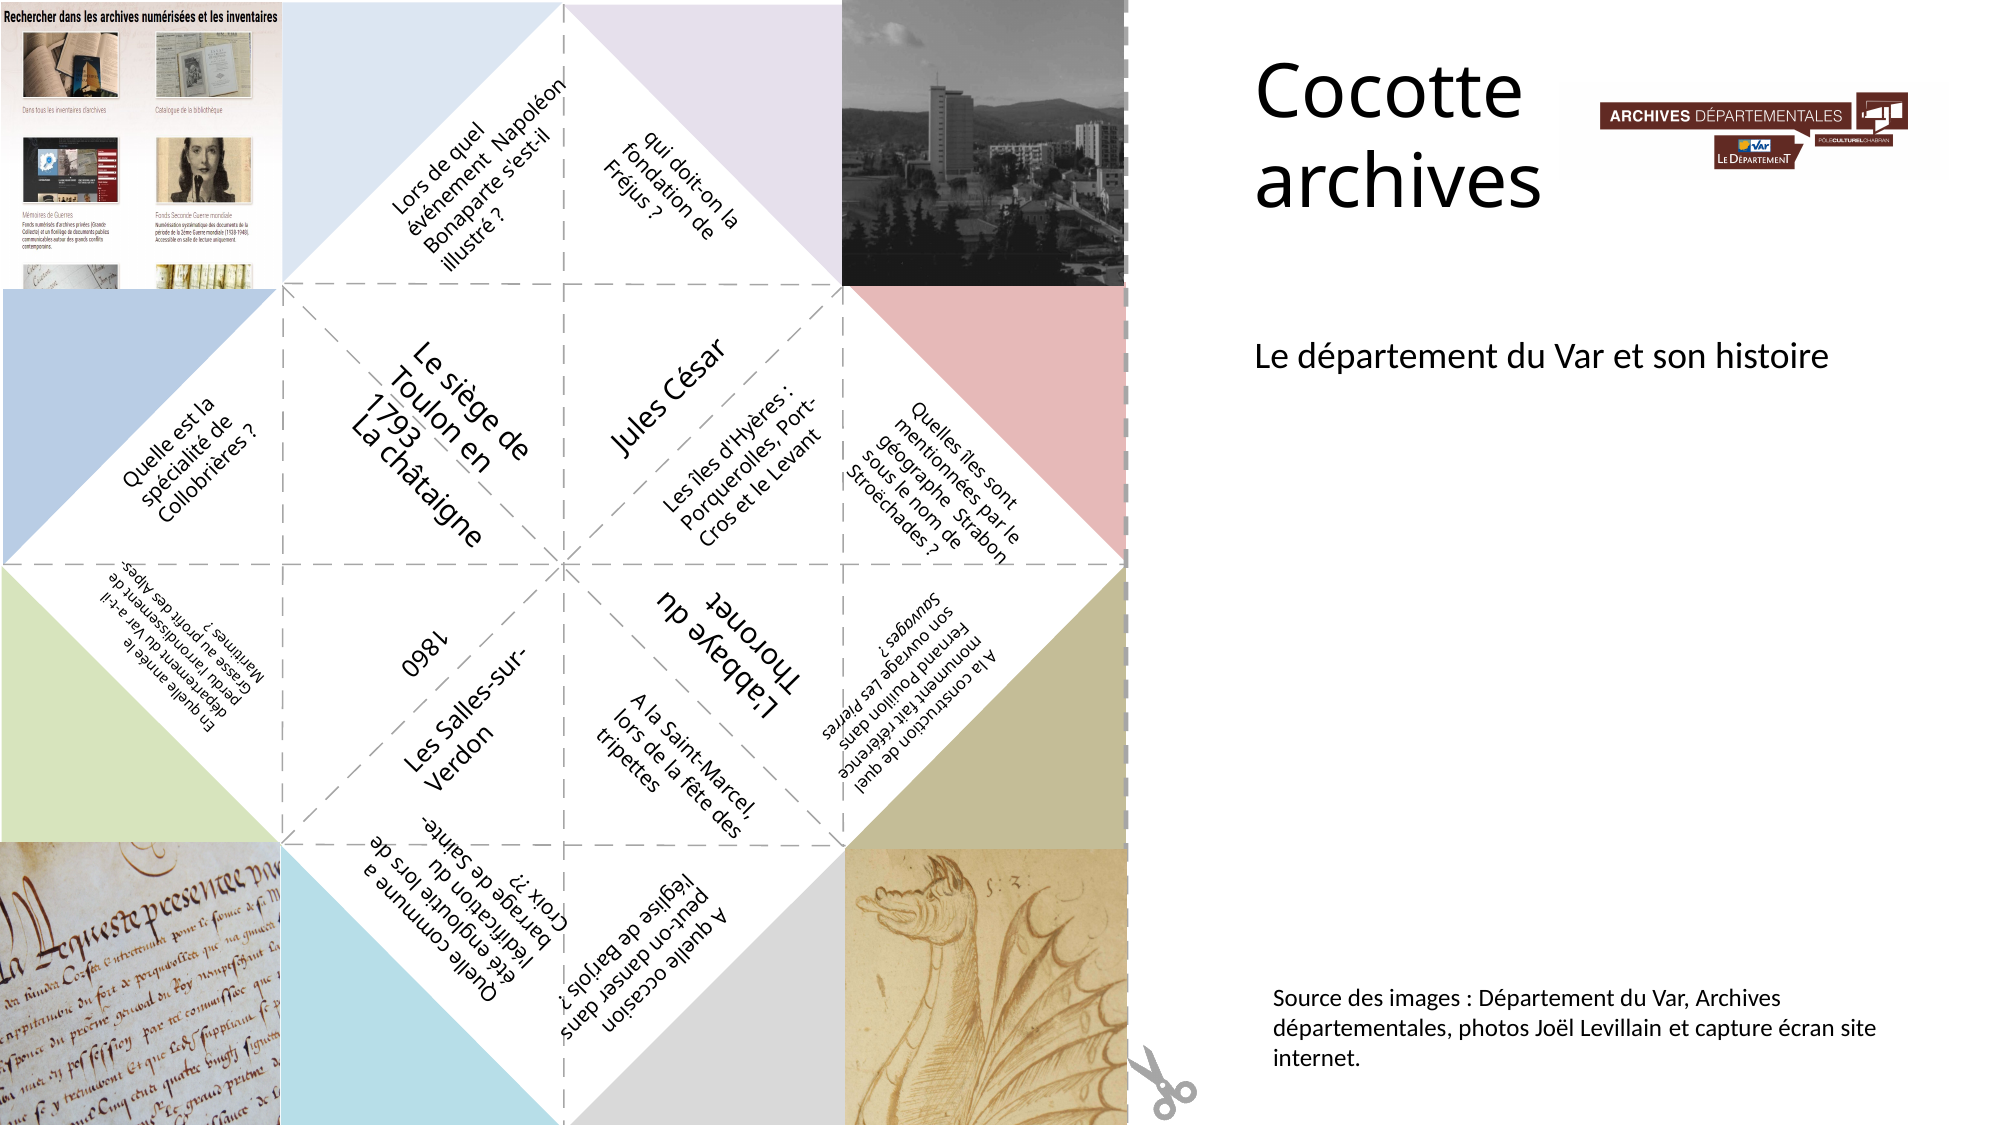

Cocotte archives
 Lors de quel événement Napoléon Bonaparte s'est-il illustré ?
 qui doit-on la fondation de Fréjus ?
Le département du Var et son histoire
Jules César
Quelle est la spécialité de Collobrières ?
Le siège de Toulon en 1793
Les îles d'Hyères : Porquerolles, Port-Cros et le Levant
Quelles îles sont mentionnées par le géographe Strabon sous le nom de Stroëchades ?
La châtaigne
En quelle année le département du Var a-t-il perdu l'arrondissement de Grasse au profit des Alpes-Maritimes ?
L'abbaye du Thoronet
A la construction de quel monument fait référence Fernand Pouiilon dans son ouvrage Les Pierres Sauvages ?
Les Salles-sur-Verdon
1860
A la Saint-Marcel, lors de la fête des tripettes
Quelle commune a été engloutie lors de l'édification du barrage de Sainte-Croix ??
A quelle occasion peut-on danser dans l'église de Barjols ?
Source des images : Département du Var, Archives départementales, photos Joël Levillain et capture écran site internet.